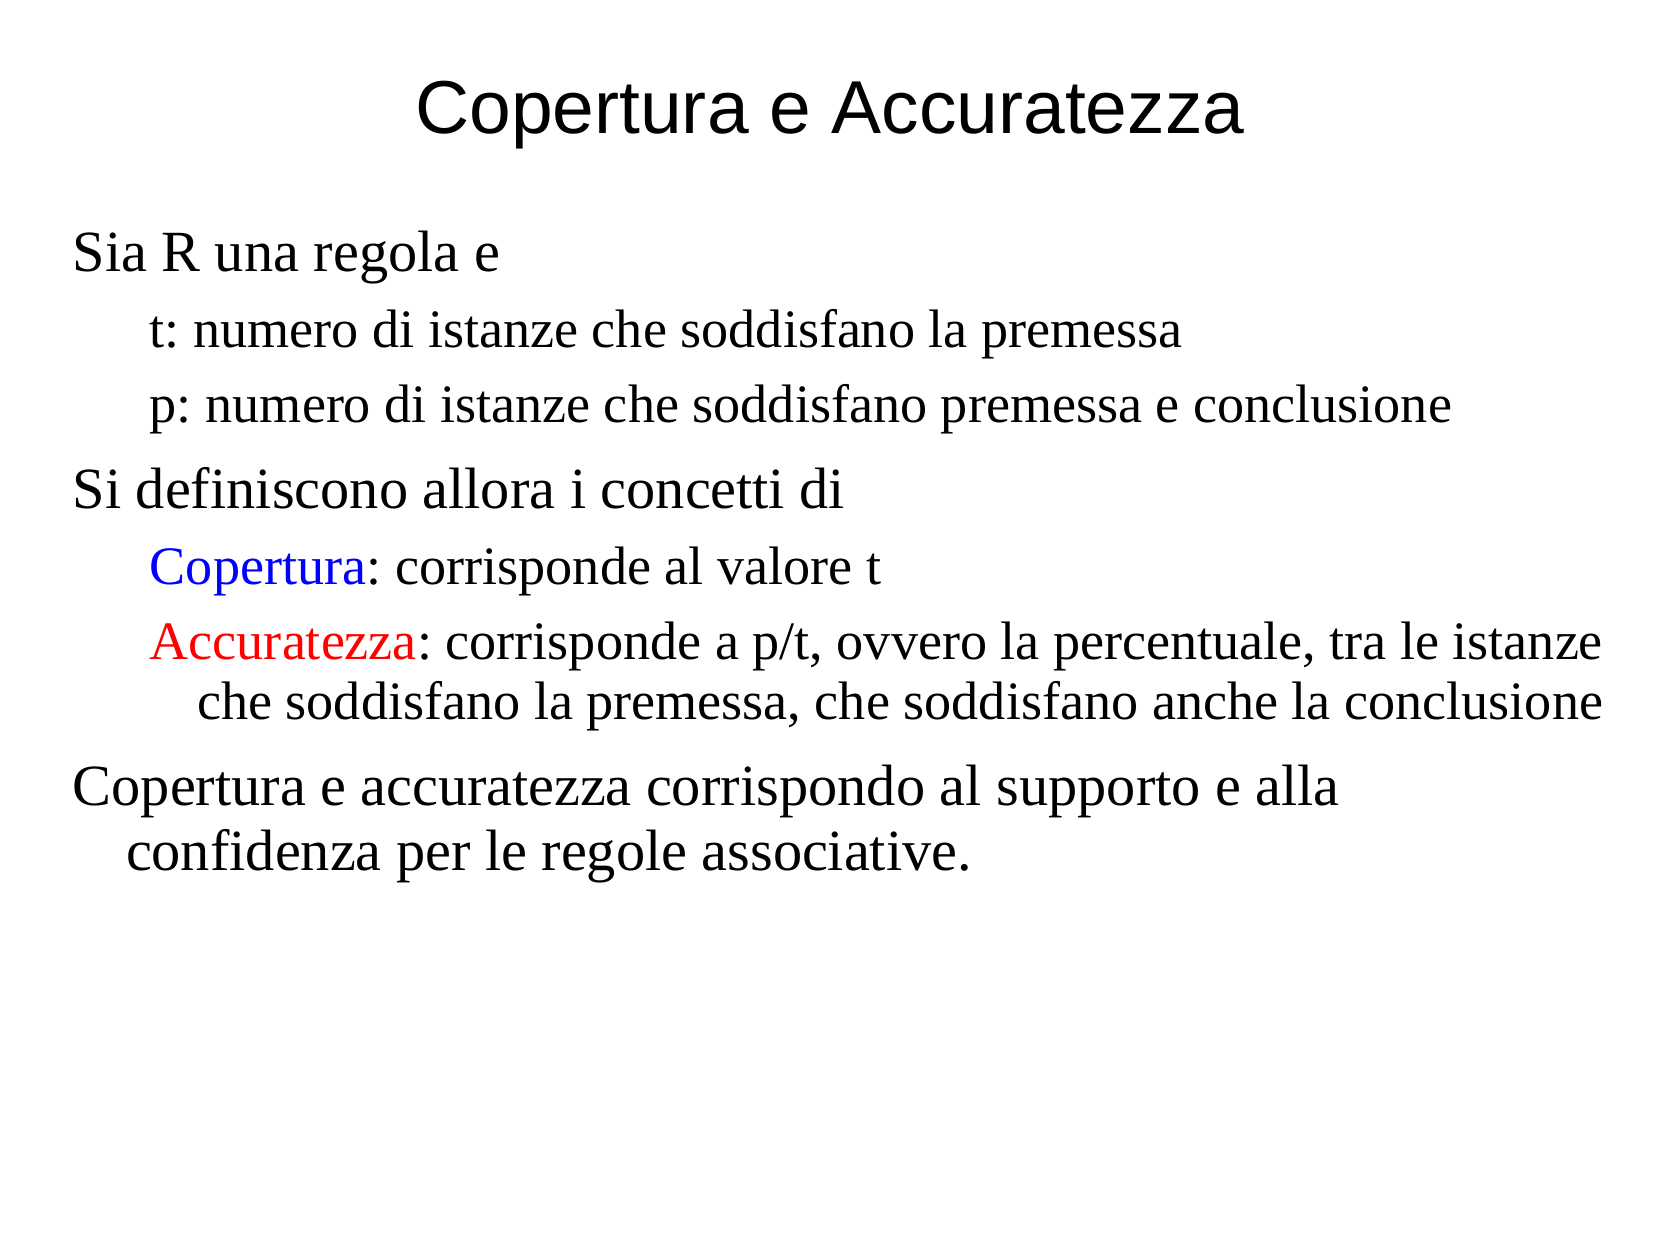

# Copertura e Accuratezza
Sia R una regola e
t: numero di istanze che soddisfano la premessa
p: numero di istanze che soddisfano premessa e conclusione
Si definiscono allora i concetti di
Copertura: corrisponde al valore t
Accuratezza: corrisponde a p/t, ovvero la percentuale, tra le istanze che soddisfano la premessa, che soddisfano anche la conclusione
Copertura e accuratezza corrispondo al supporto e alla confidenza per le regole associative.